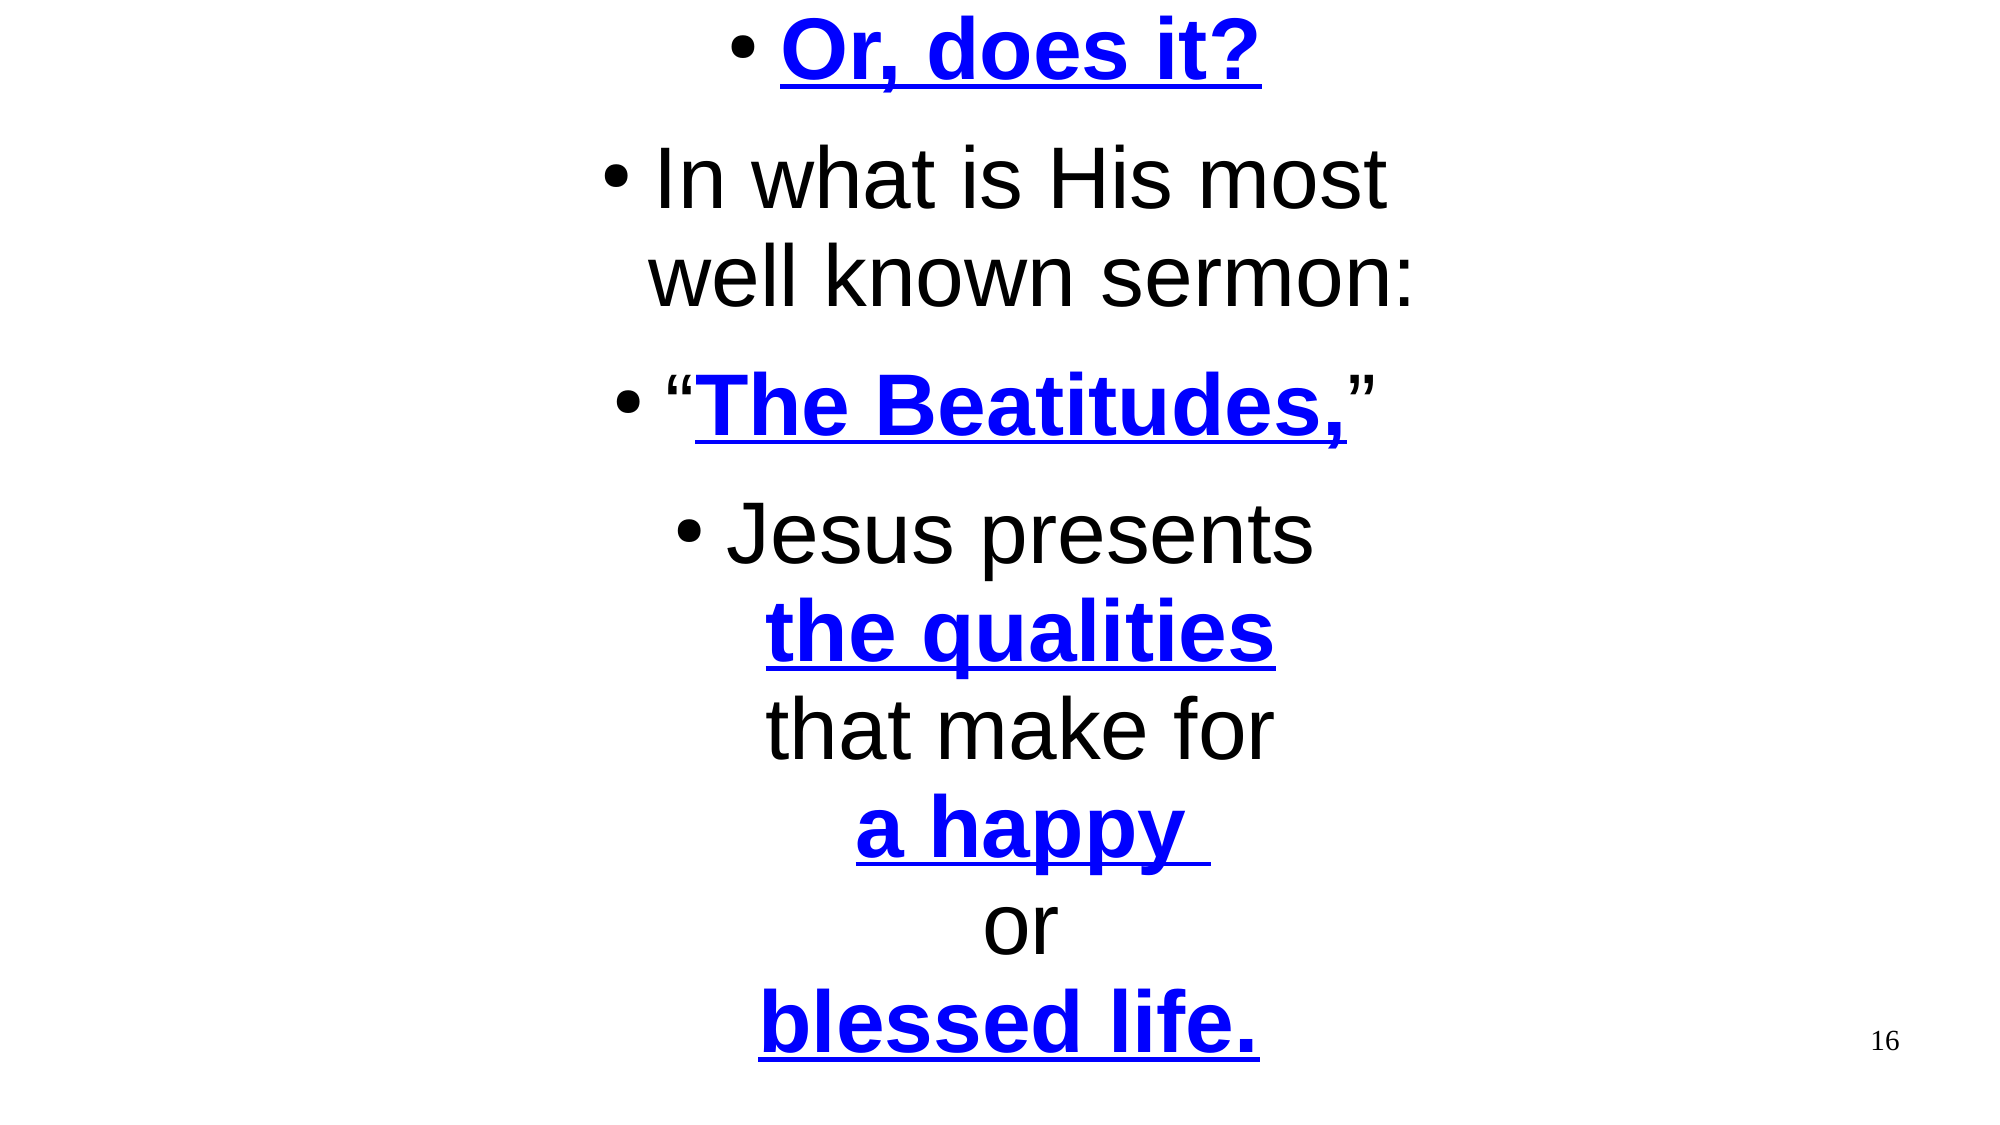

# Or, does it?
In what is His most
well known sermon:
“The Beatitudes,”
Jesus presents
the qualities
that make for
a happy
or
blessed life.
16